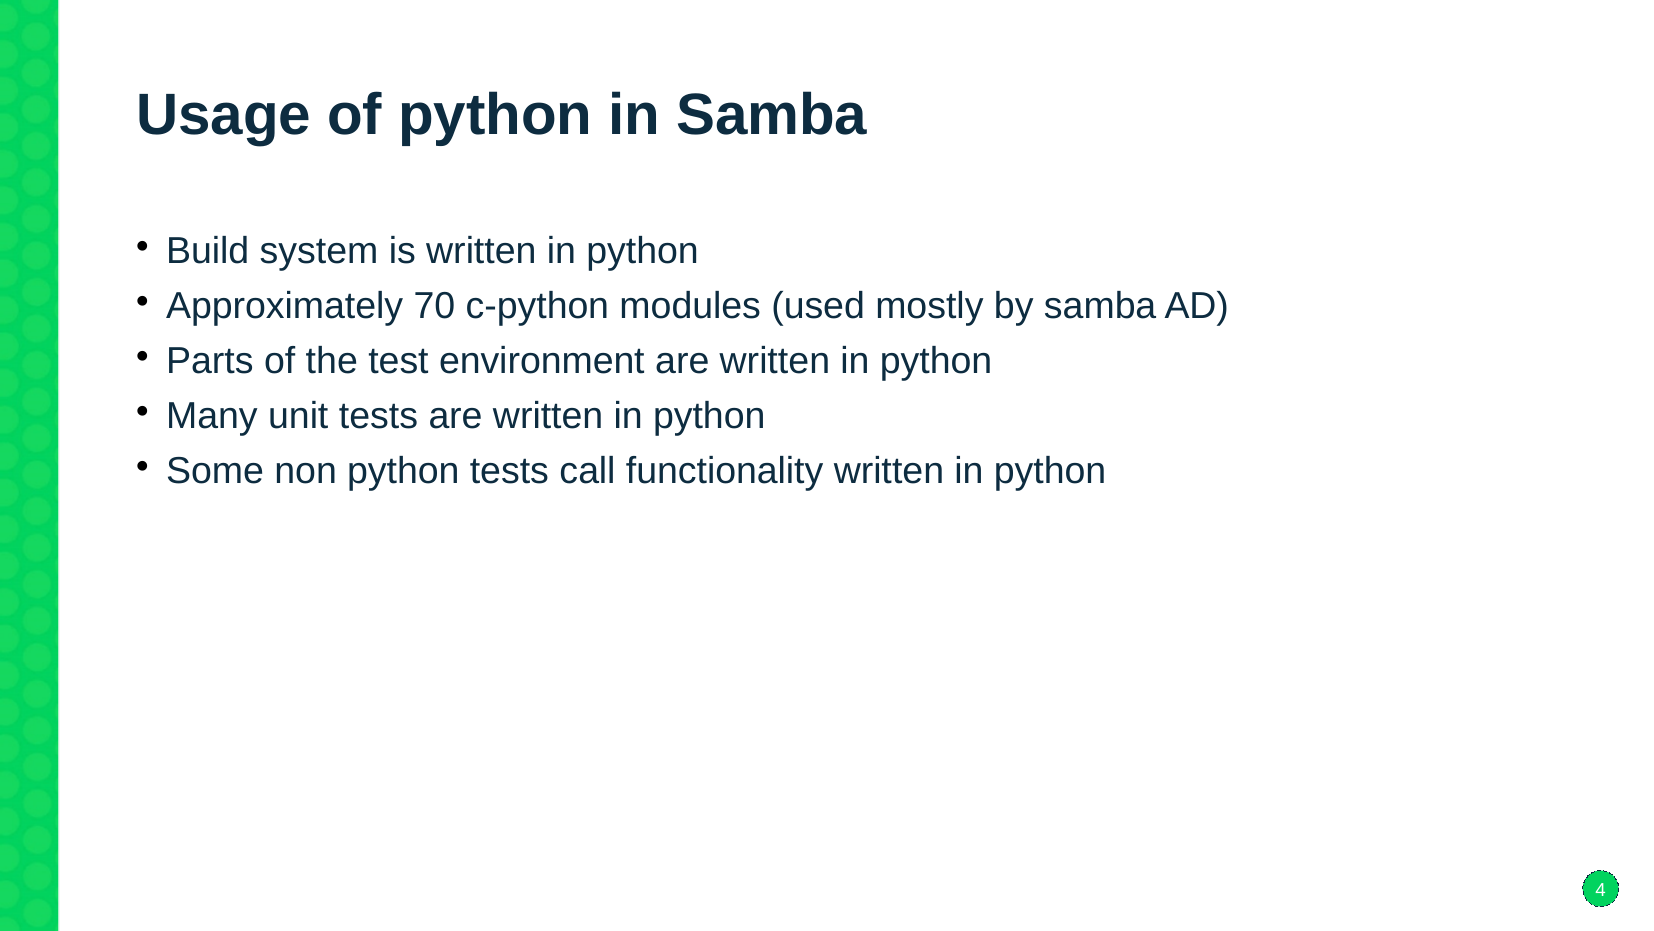

# Usage of python in Samba
Build system is written in python
Approximately 70 c-python modules (used mostly by samba AD)
Parts of the test environment are written in python
Many unit tests are written in python
Some non python tests call functionality written in python
4